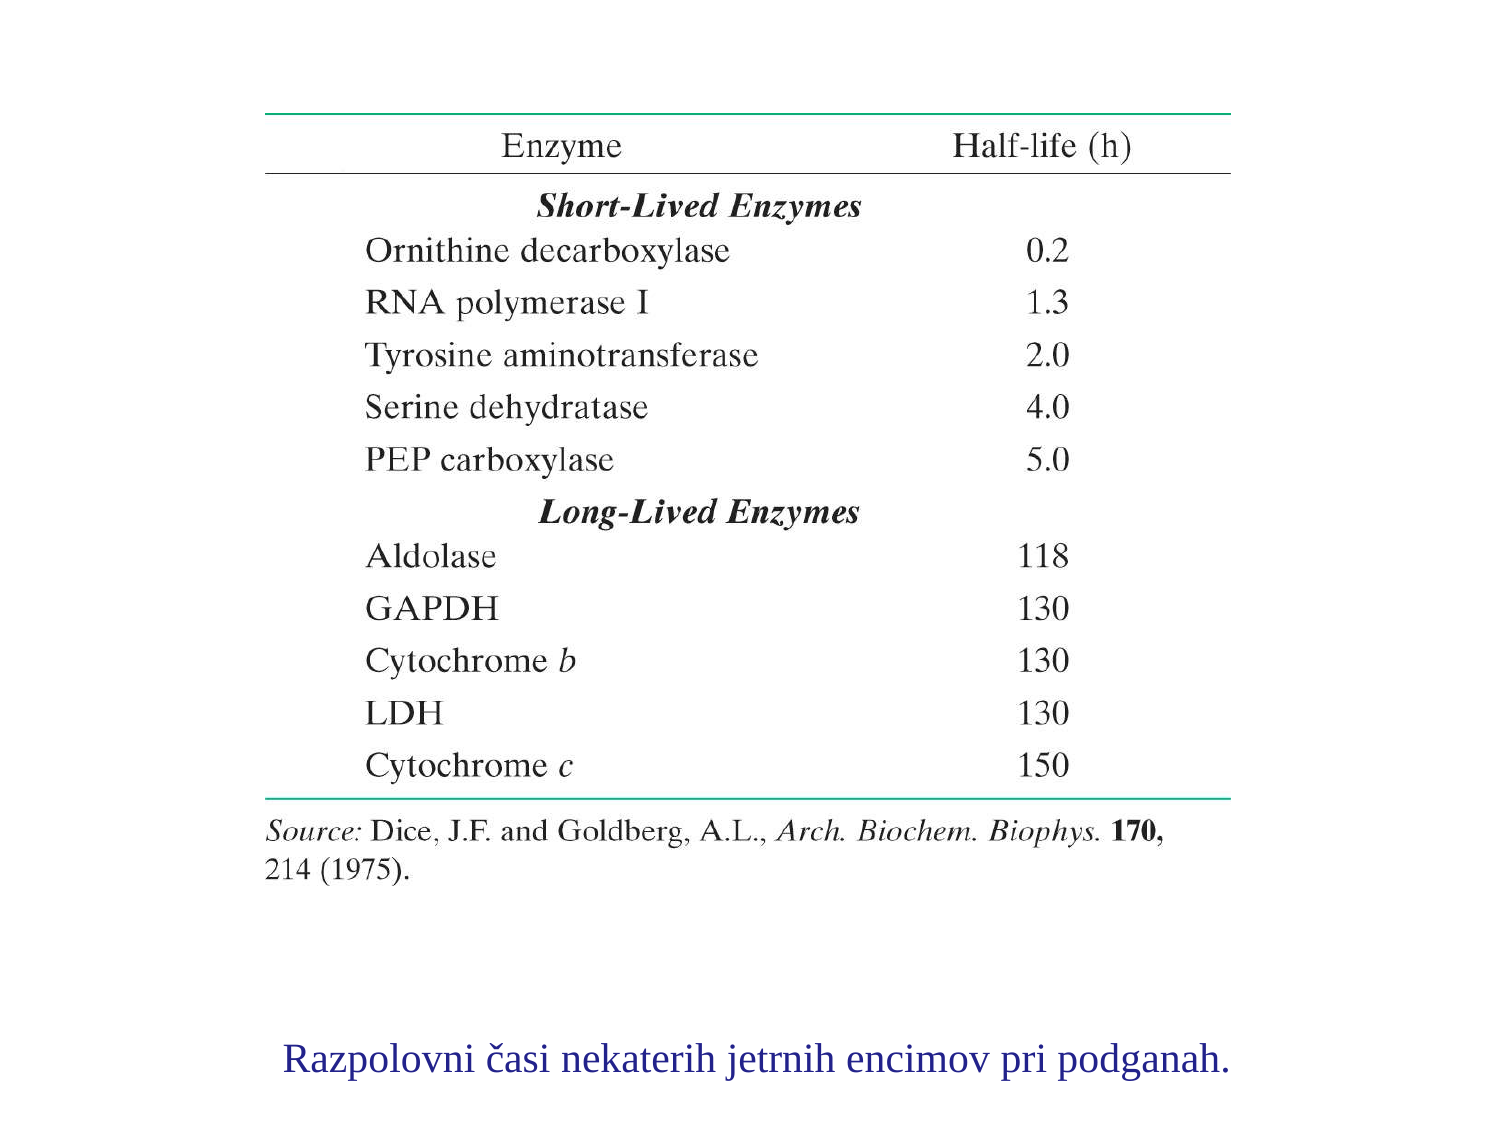

Razpolovni časi nekaterih jetrnih encimov pri podganah.